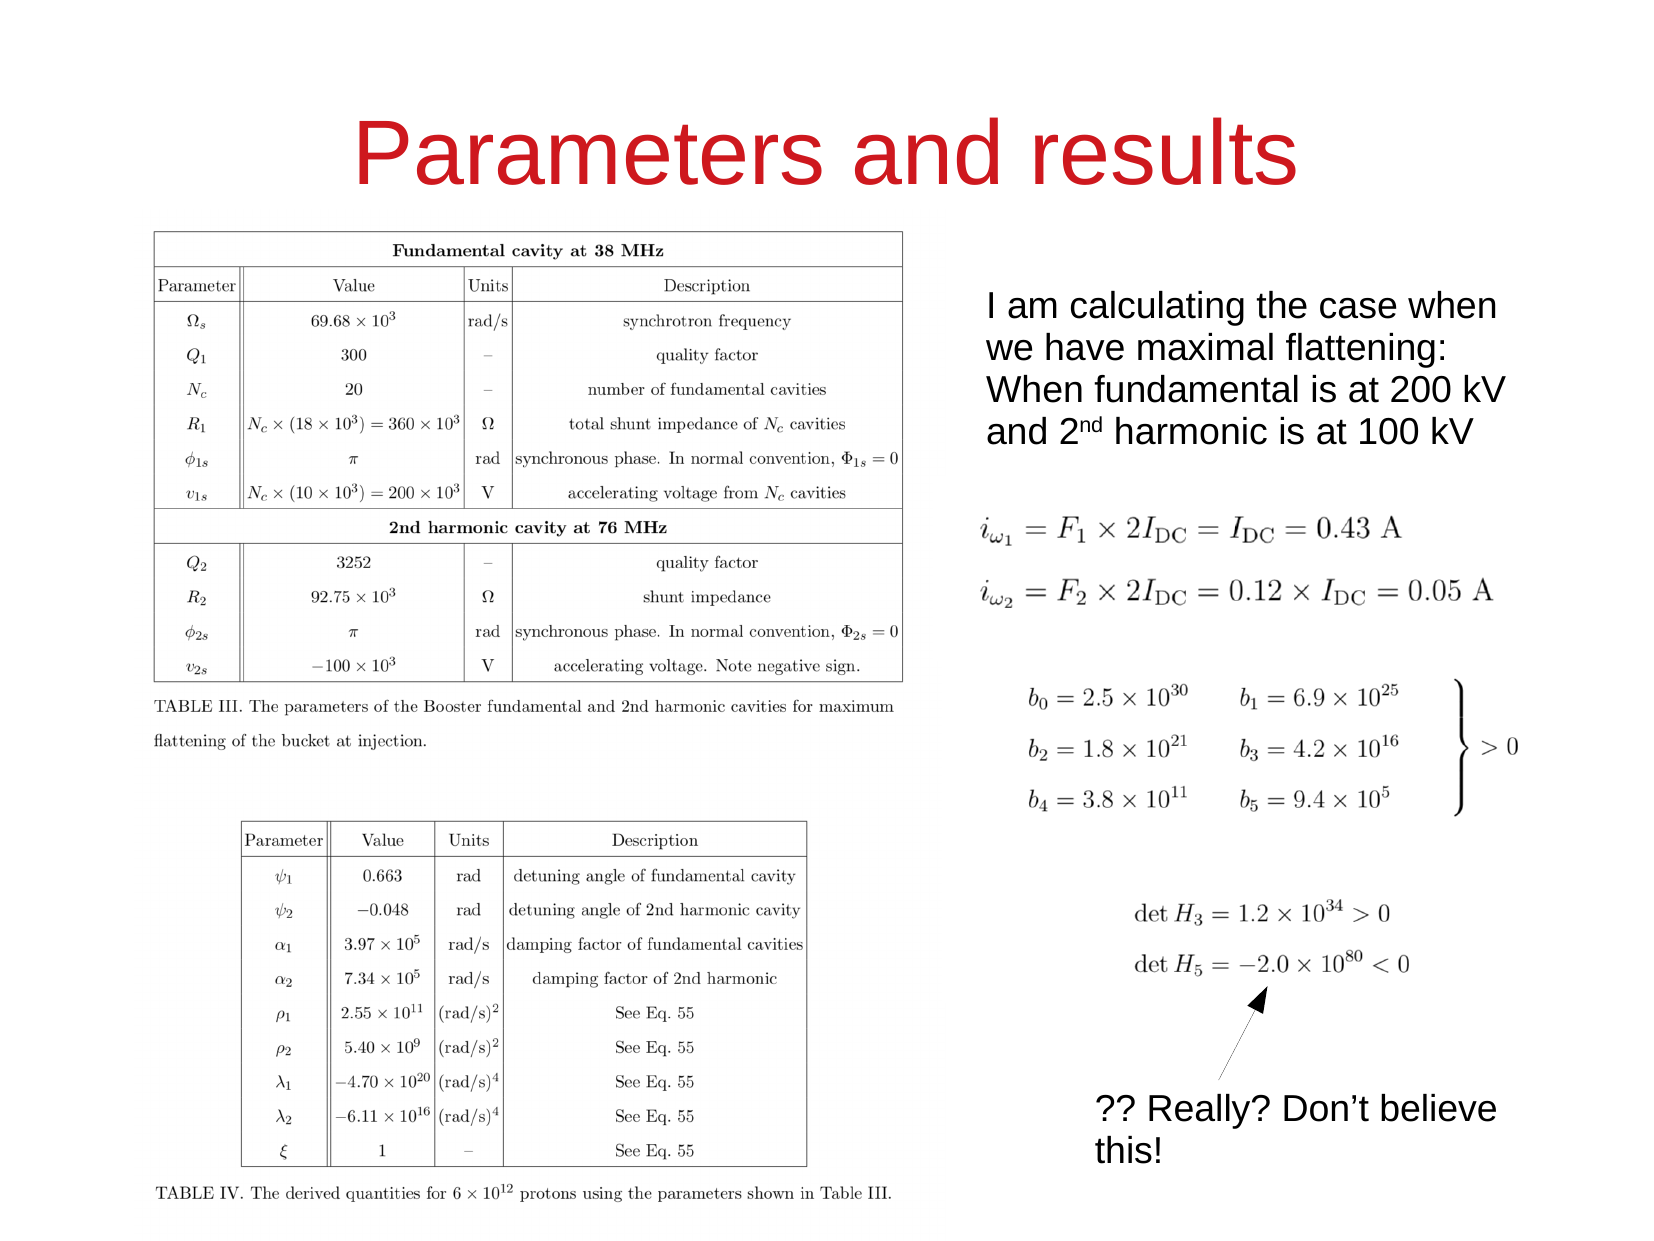

# Parameters and results
I am calculating the case when we have maximal flattening:
When fundamental is at 200 kV and 2nd harmonic is at 100 kV
?? Really? Don’t believe this!